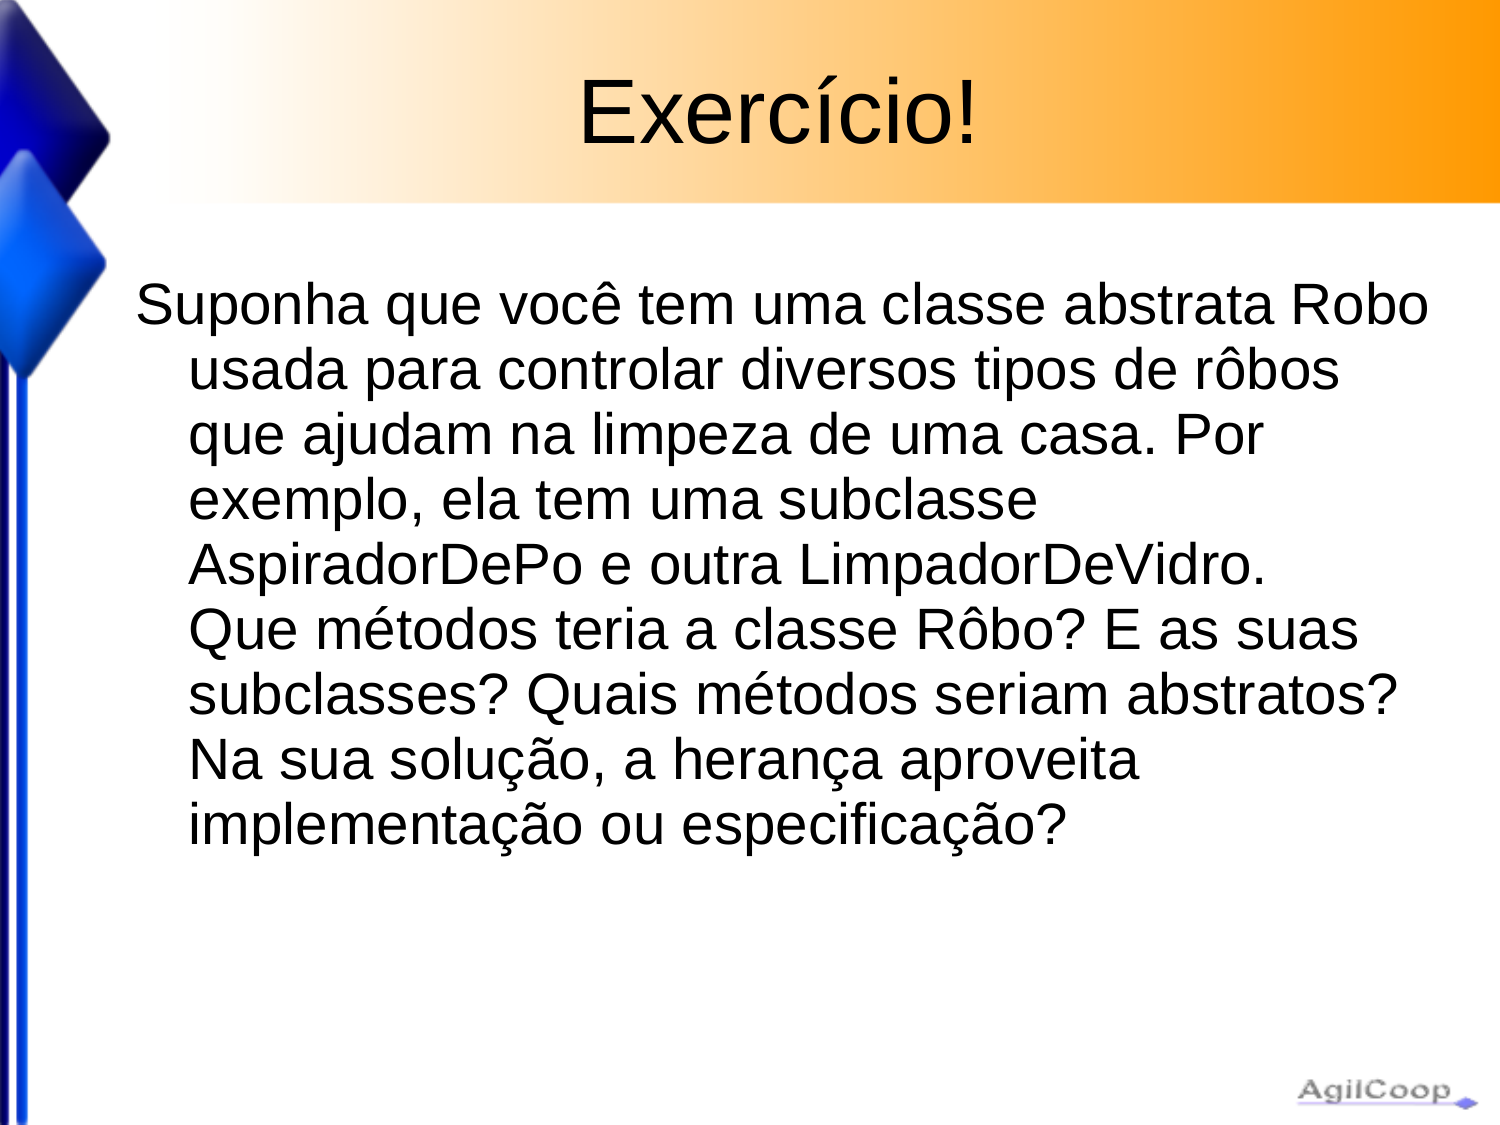

# Exercício!
Suponha que você tem uma classe abstrata Robo usada para controlar diversos tipos de rôbos que ajudam na limpeza de uma casa. Por exemplo, ela tem uma subclasse AspiradorDePo e outra LimpadorDeVidro.
Que métodos teria a classe Rôbo? E as suas subclasses? Quais métodos seriam abstratos?
Na sua solução, a herança aproveita implementação ou especificação?
Copyleft AgilCoop 2007
17